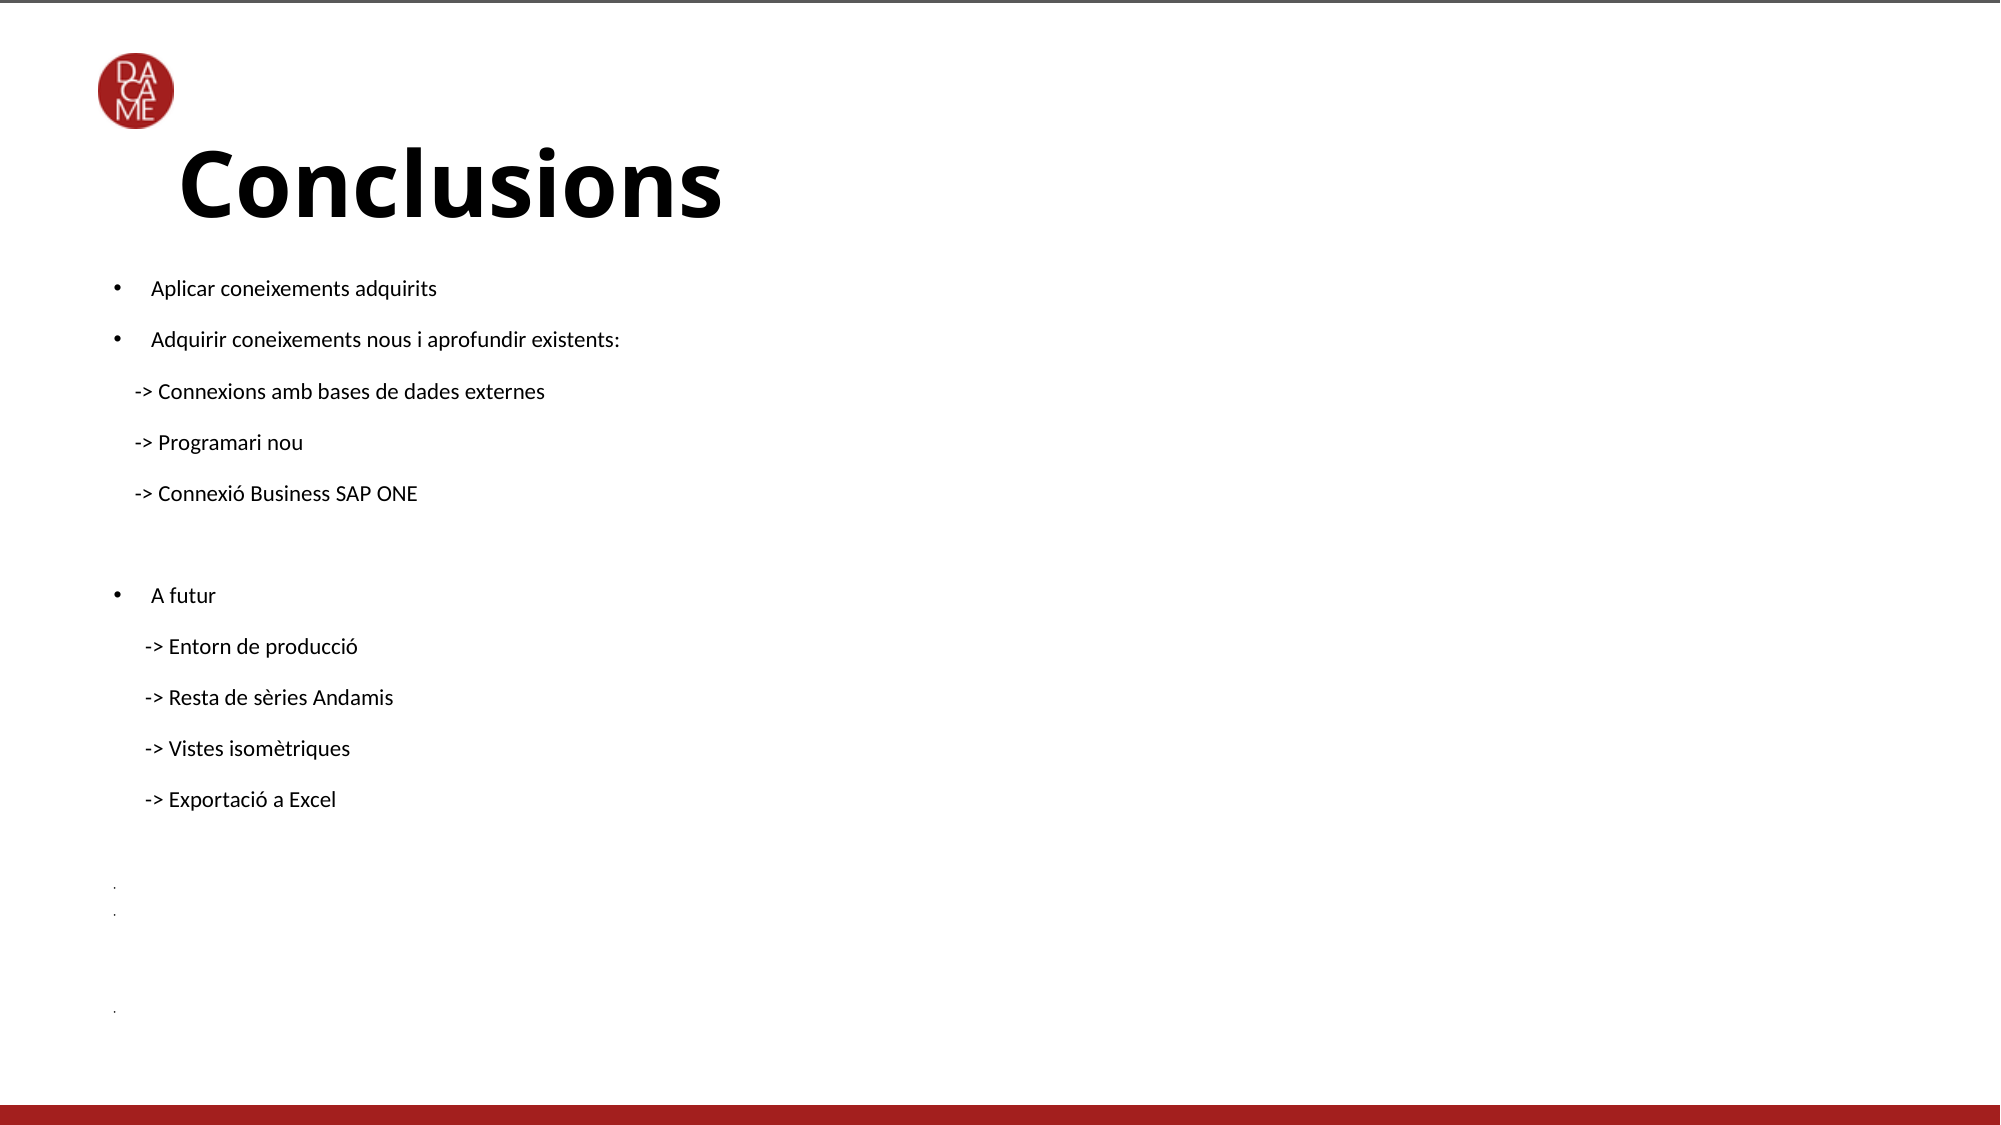

# Conclusions
Aplicar coneixements adquirits
Adquirir coneixements nous i aprofundir existents:
 -> Connexions amb bases de dades externes
 -> Programari nou
 -> Connexió Business SAP ONE
A futur
 -> Entorn de producció
 -> Resta de sèries Andamis
 -> Vistes isomètriques
 -> Exportació a Excel